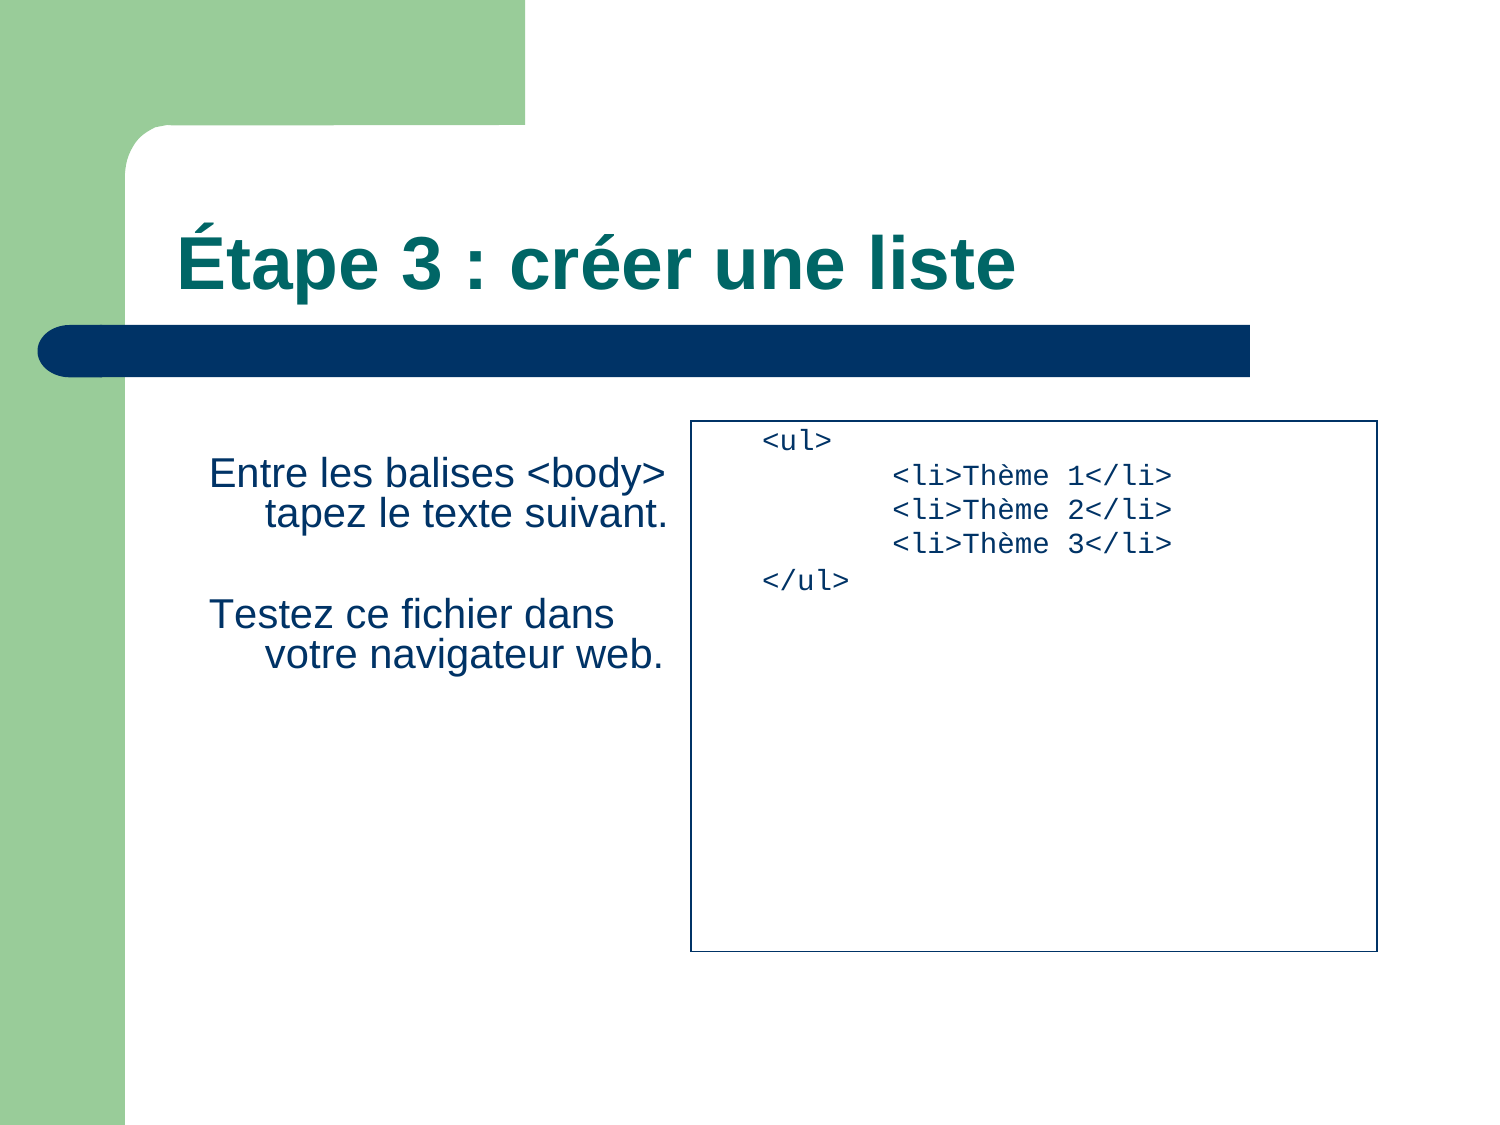

# Étape 3 : créer une liste
Entre les balises <body> tapez le texte suivant.
Testez ce fichier dans votre navigateur web.
<ul>
	<li>Thème 1</li>
	<li>Thème 2</li>
	<li>Thème 3</li>
</ul>